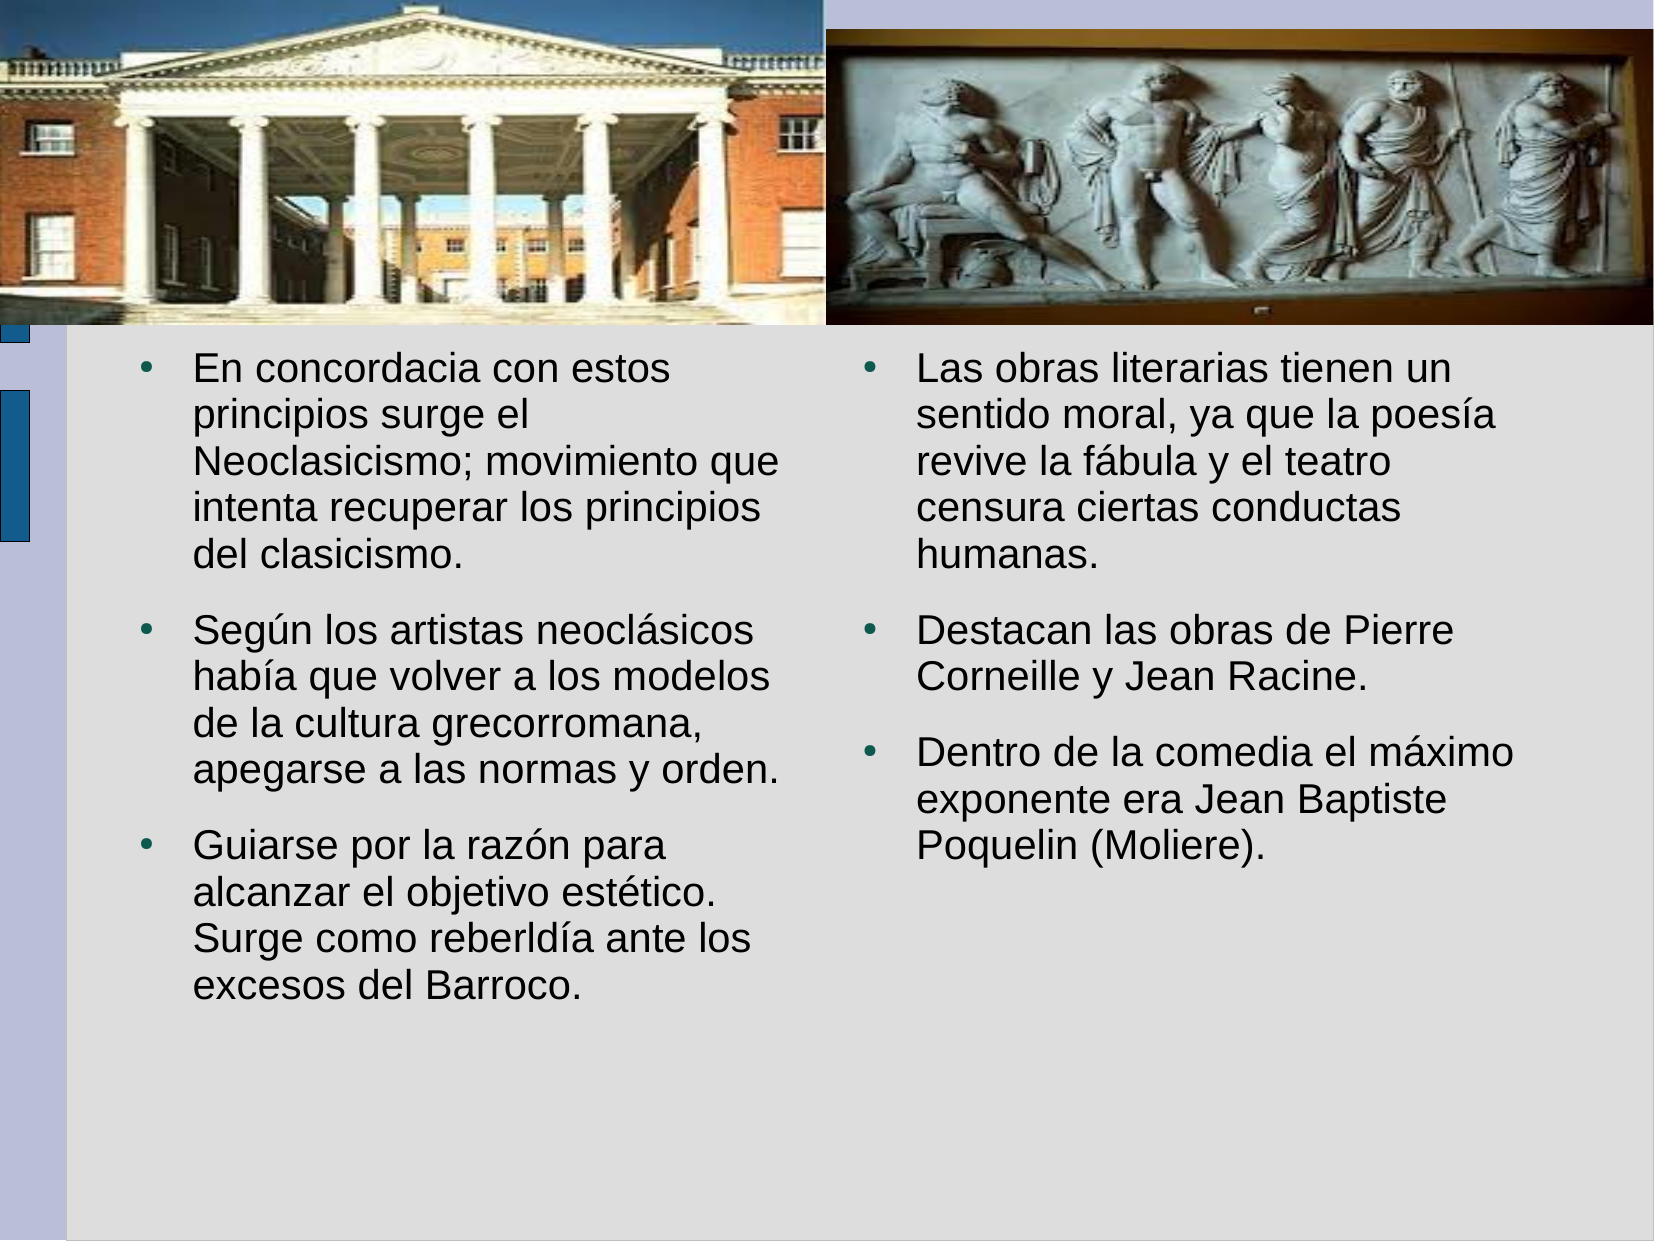

#
En concordacia con estos principios surge el Neoclasicismo; movimiento que intenta recuperar los principios del clasicismo.
Según los artistas neoclásicos había que volver a los modelos de la cultura grecorromana, apegarse a las normas y orden.
Guiarse por la razón para alcanzar el objetivo estético. Surge como reberldía ante los excesos del Barroco.
Las obras literarias tienen un sentido moral, ya que la poesía revive la fábula y el teatro censura ciertas conductas humanas.
Destacan las obras de Pierre Corneille y Jean Racine.
Dentro de la comedia el máximo exponente era Jean Baptiste Poquelin (Moliere).